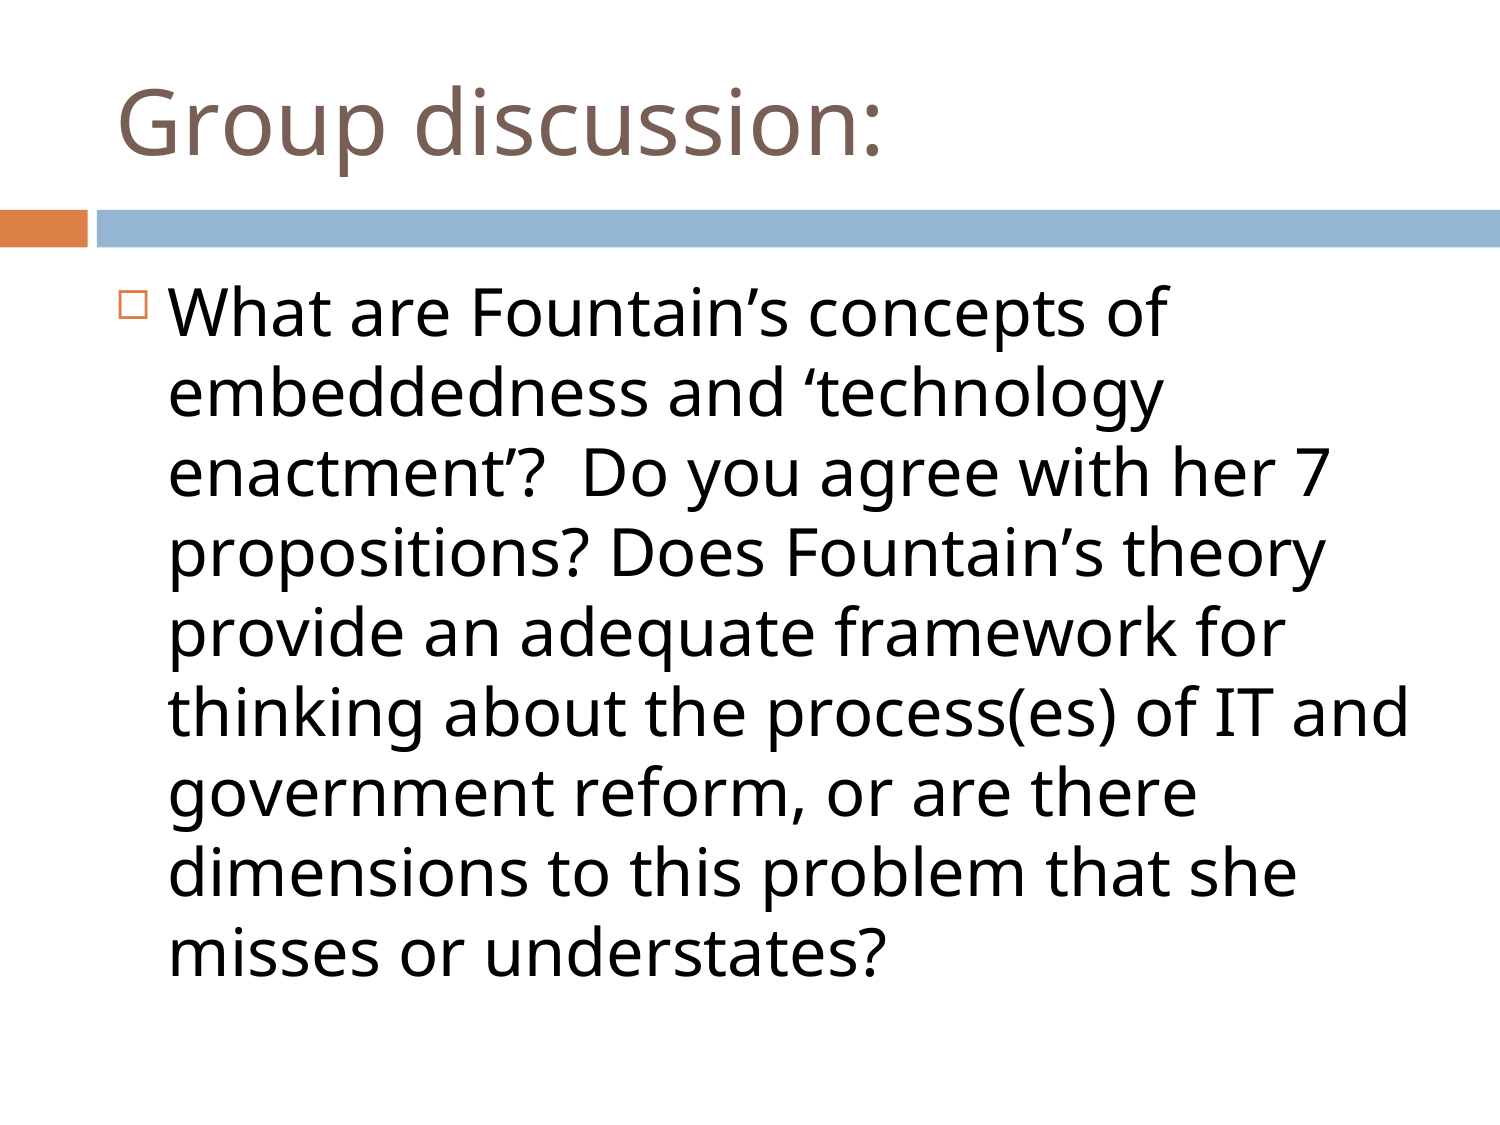

# Group discussion:
What are Fountain’s concepts of embeddedness and ‘technology enactment’? Do you agree with her 7 propositions? Does Fountain’s theory provide an adequate framework for thinking about the process(es) of IT and government reform, or are there dimensions to this problem that she misses or understates?